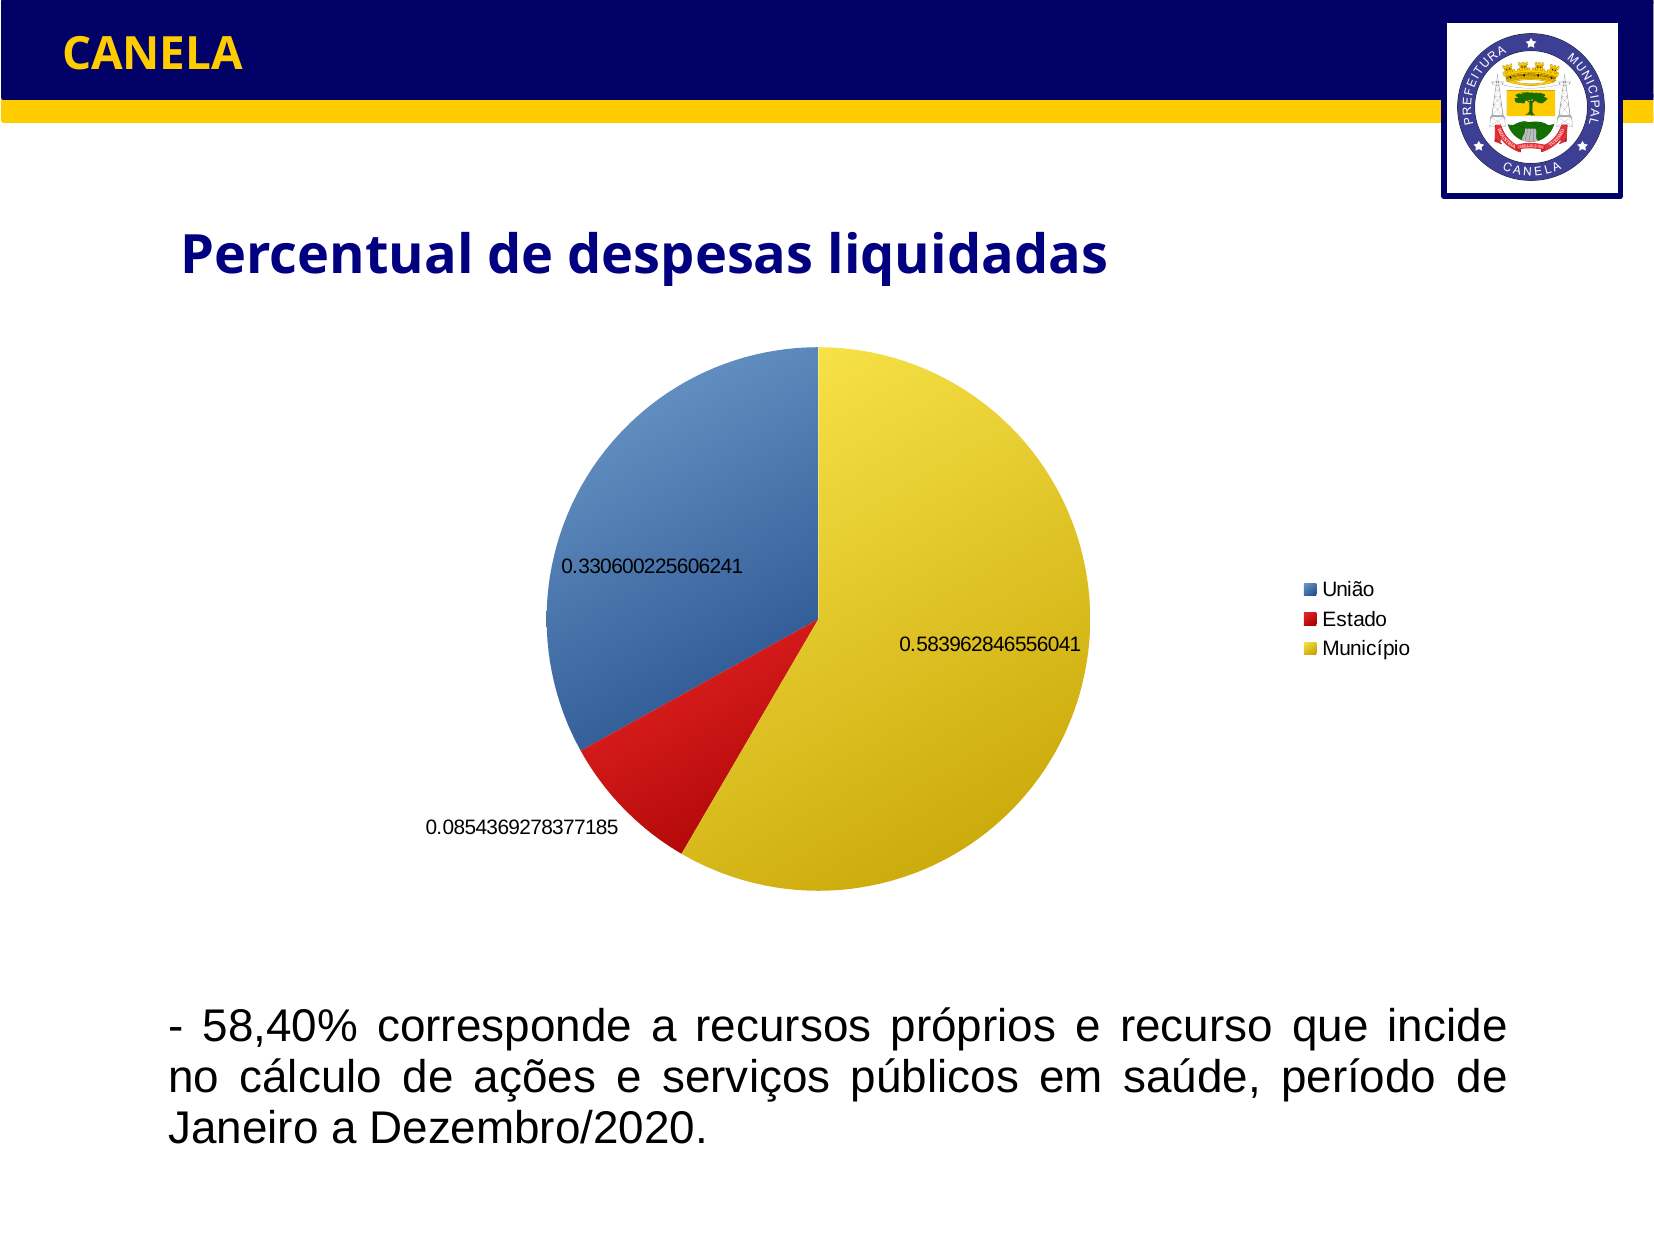

CANELA
CANELA
Percentual de despesas liquidadas
### Chart
| Category | Coluna D |
|---|---|
| União | 0.330600225606241 |
| Estado | 0.0854369278377185 |
| Município | 0.583962846556041 |- 58,40% corresponde a recursos próprios e recurso que incide no cálculo de ações e serviços públicos em saúde, período de Janeiro a Dezembro/2020.